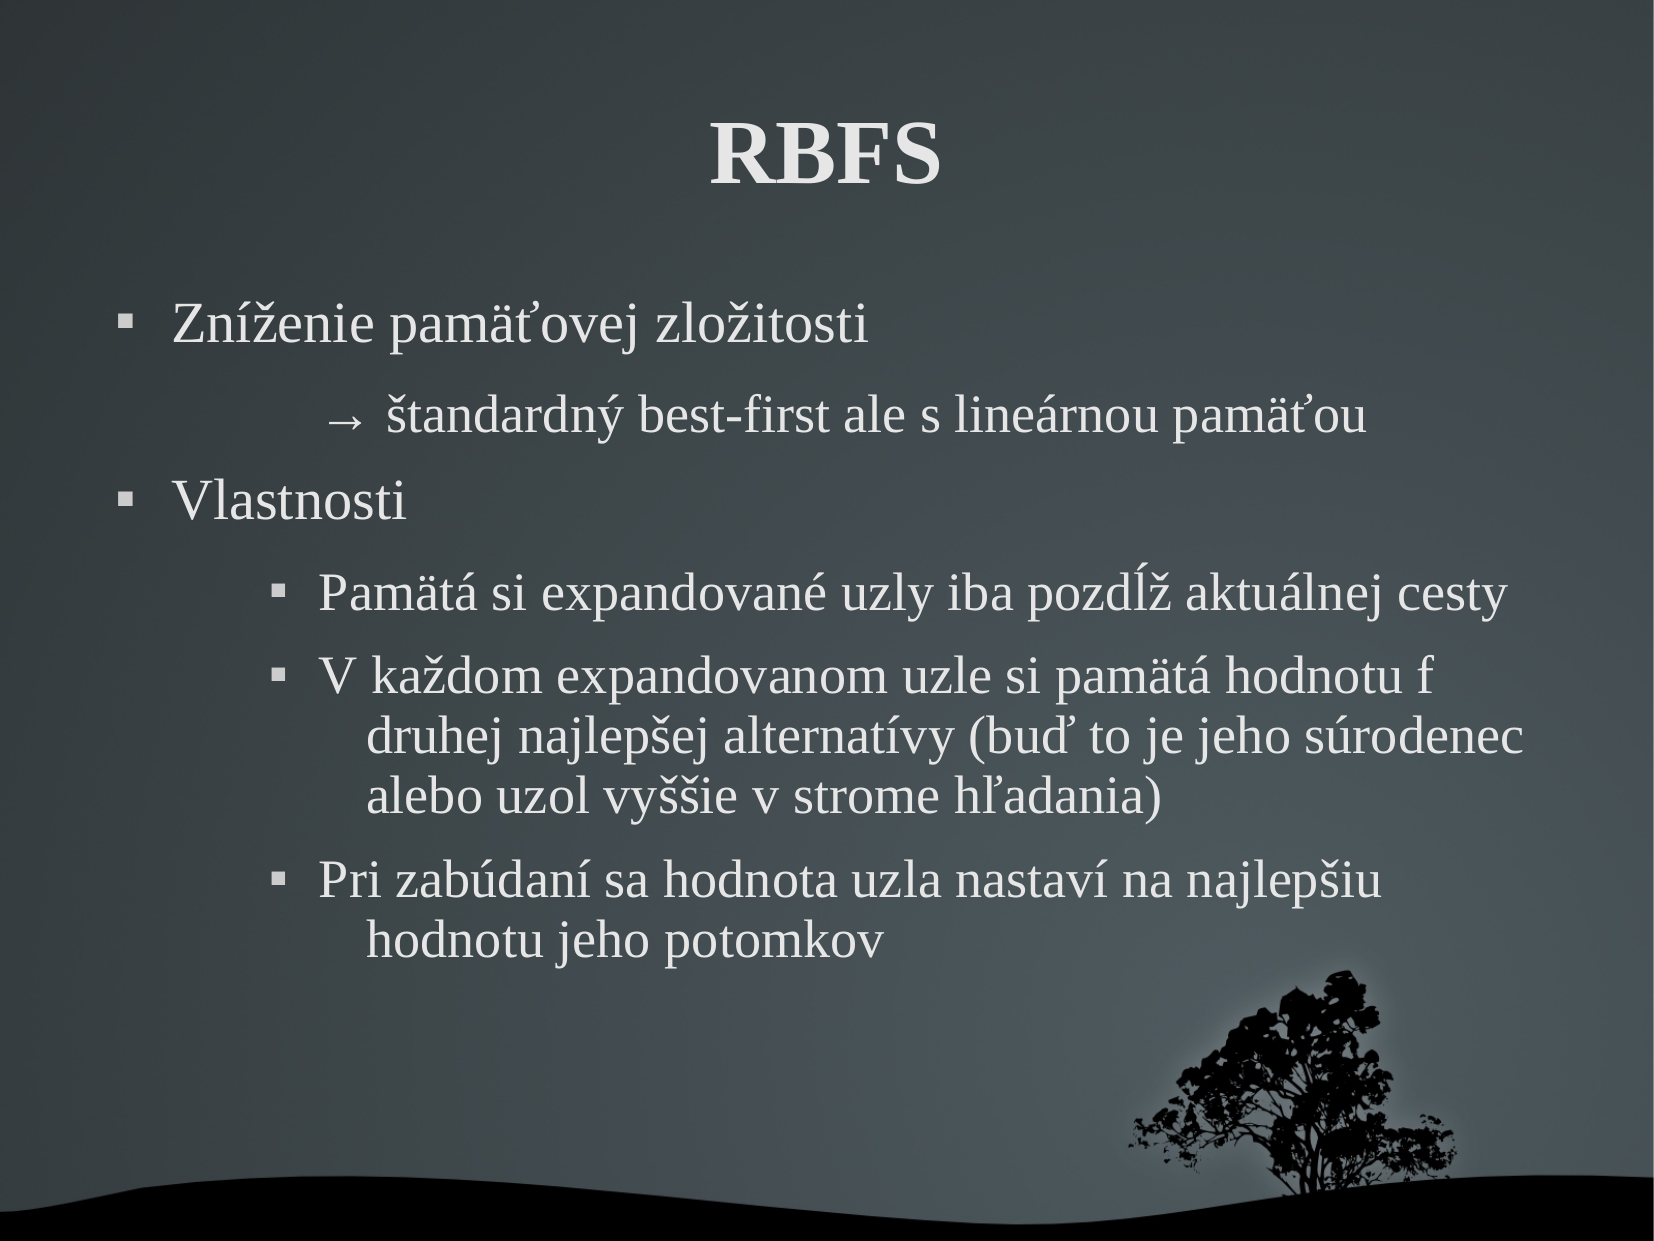

# RBFS
Zníženie pamäťovej zložitosti
→ štandardný best-first ale s lineárnou pamäťou
Vlastnosti
Pamätá si expandované uzly iba pozdĺž aktuálnej cesty
V každom expandovanom uzle si pamätá hodnotu f druhej najlepšej alternatívy (buď to je jeho súrodenec alebo uzol vyššie v strome hľadania)
Pri zabúdaní sa hodnota uzla nastaví na najlepšiu hodnotu jeho potomkov